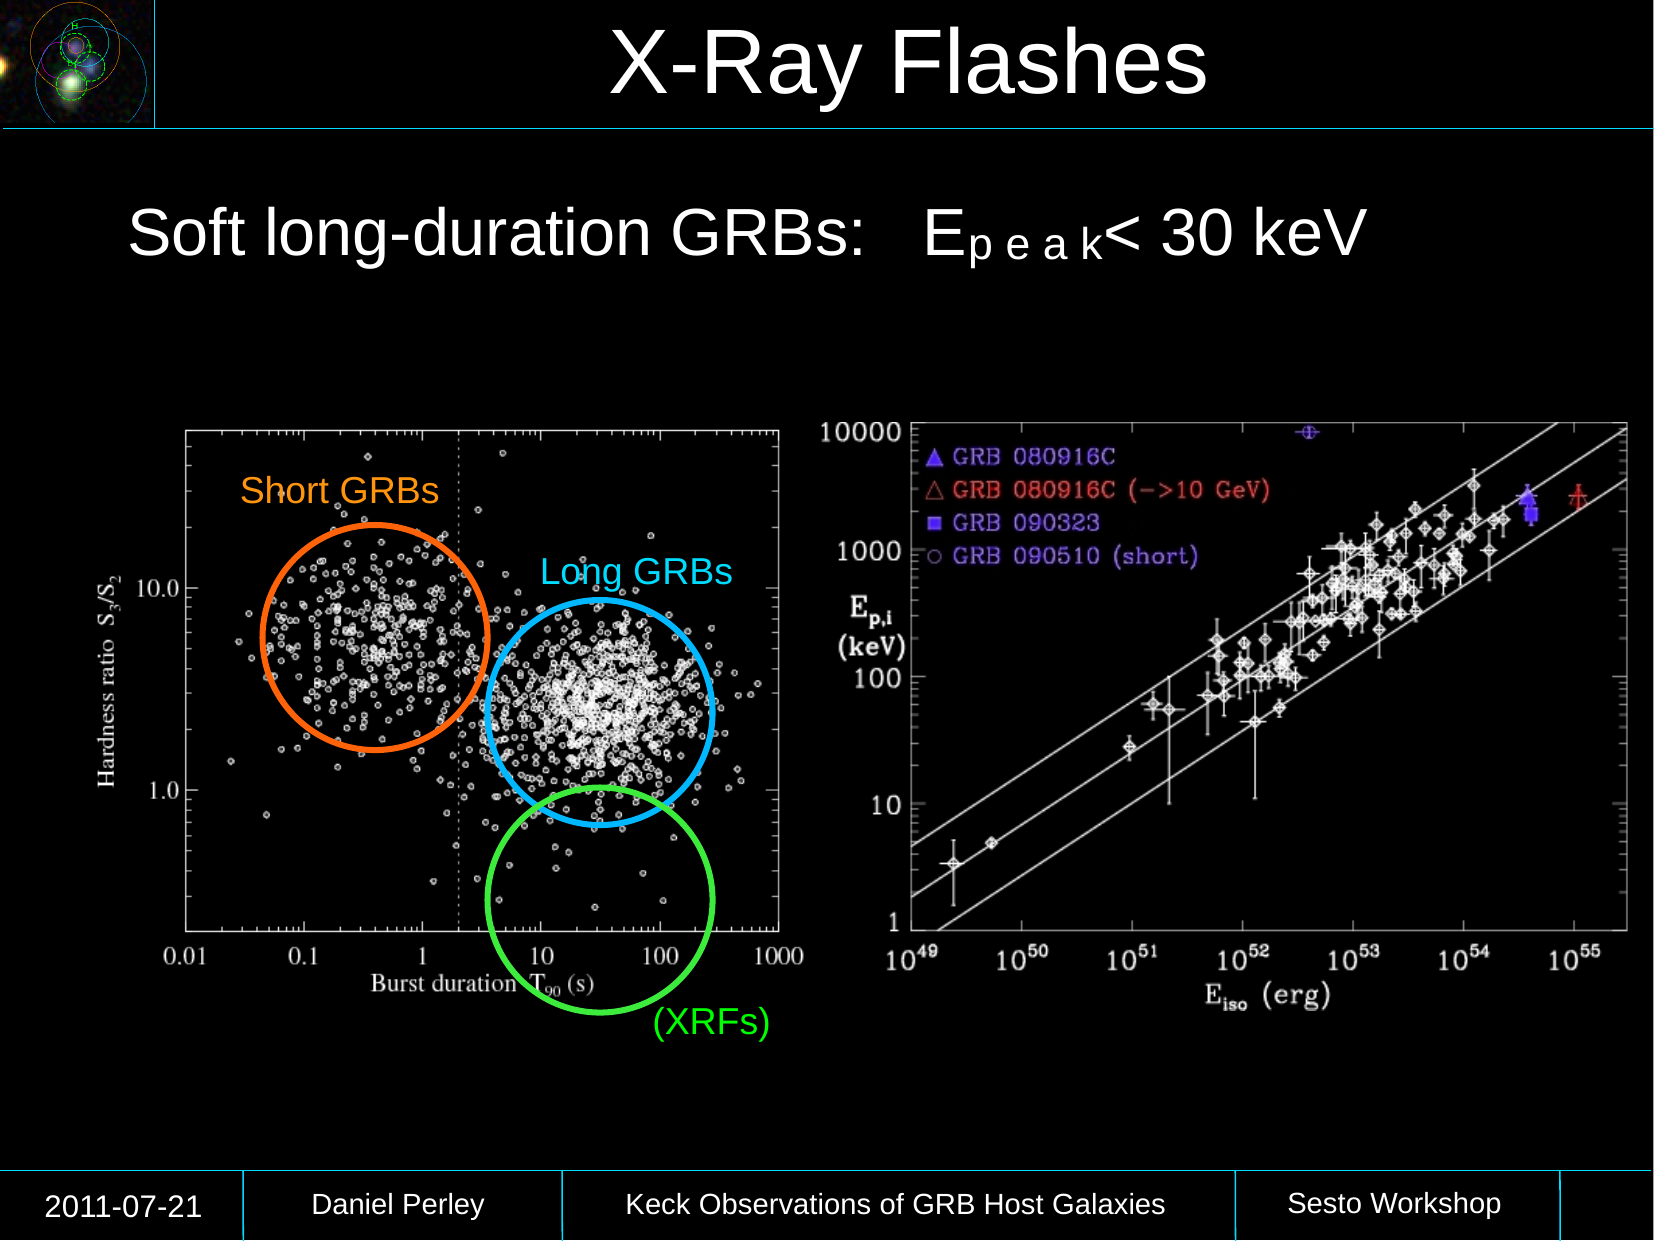

# X-Ray Flashes
Soft long-duration GRBs: Ep e a k< 30 keV
Short GRBs
Long GRBs
(XRFs)